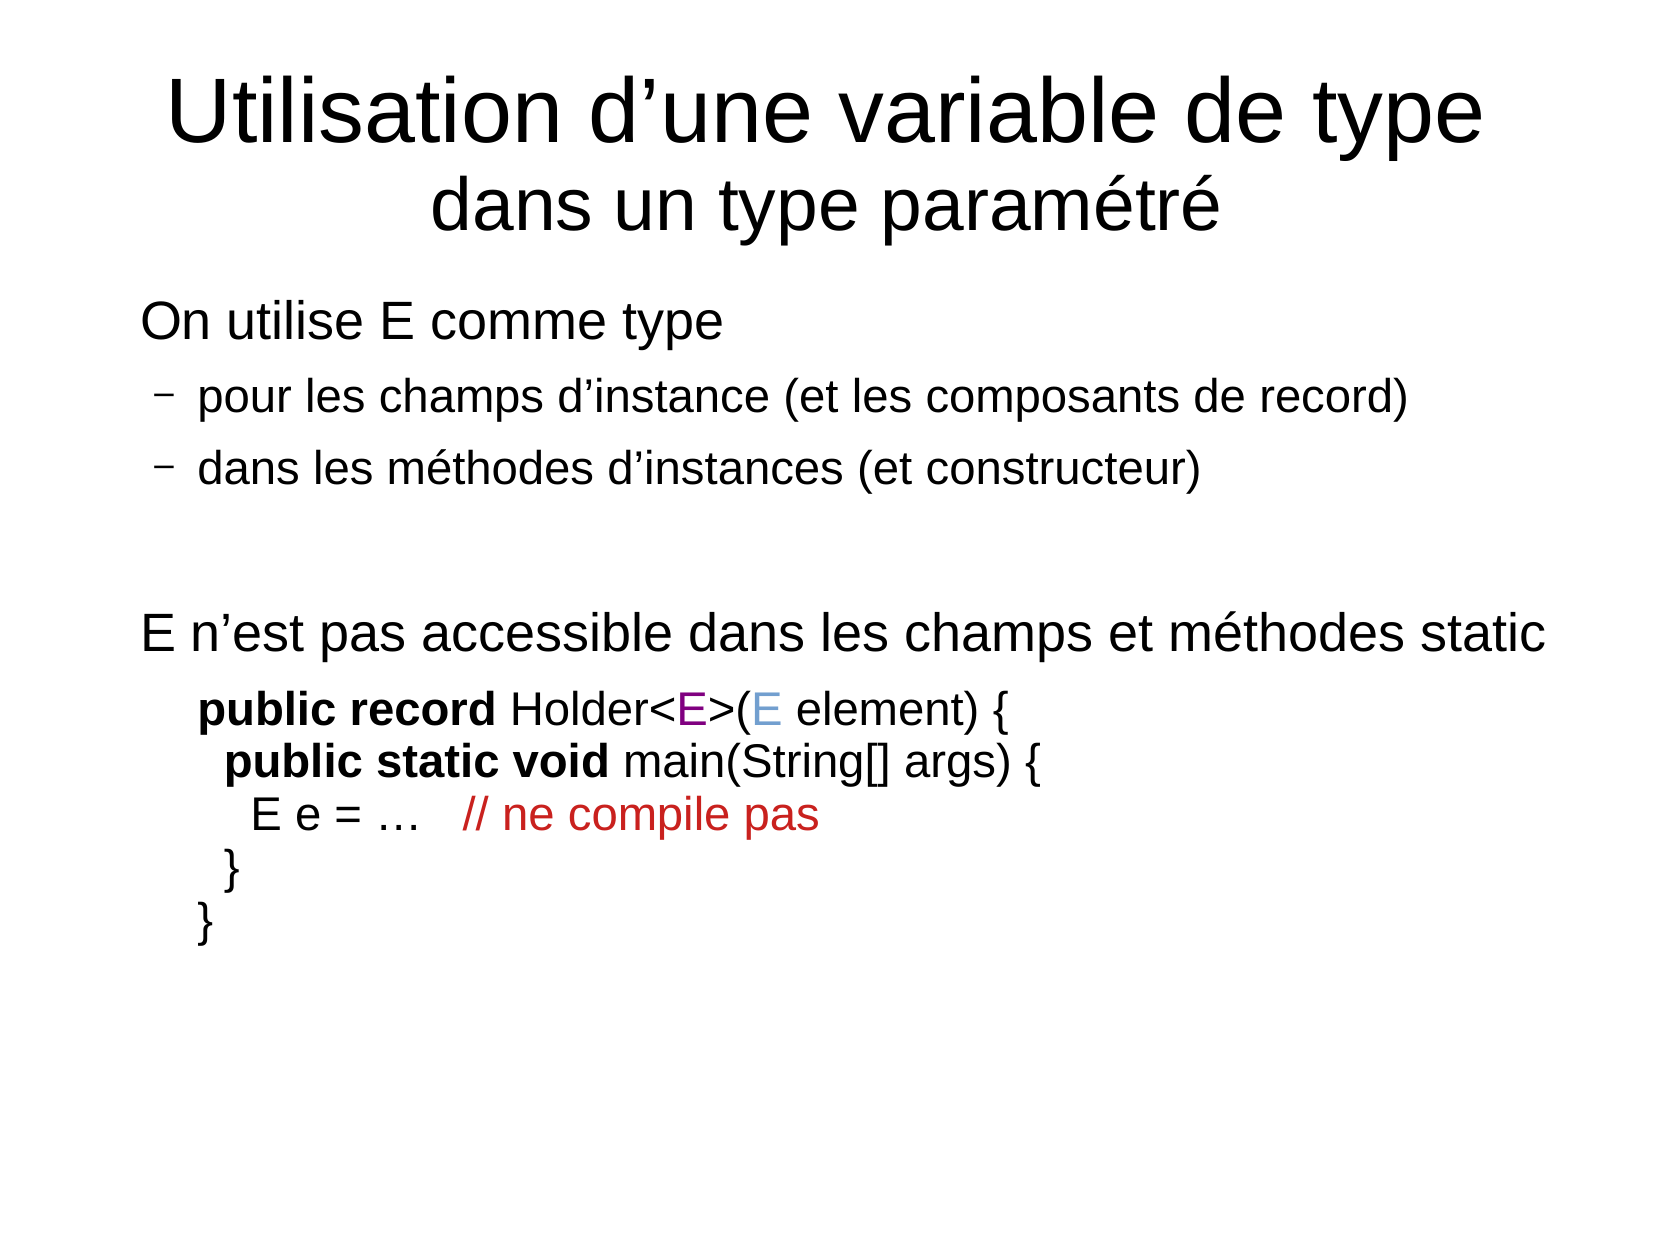

# Utilisation d’une variable de type dans un type paramétré
On utilise E comme type
pour les champs d’instance (et les composants de record)
dans les méthodes d’instances (et constructeur)
E n’est pas accessible dans les champs et méthodes static
public record Holder<E>(E element) {
 public static void main(String[] args) {
 E e = … // ne compile pas
 }
}